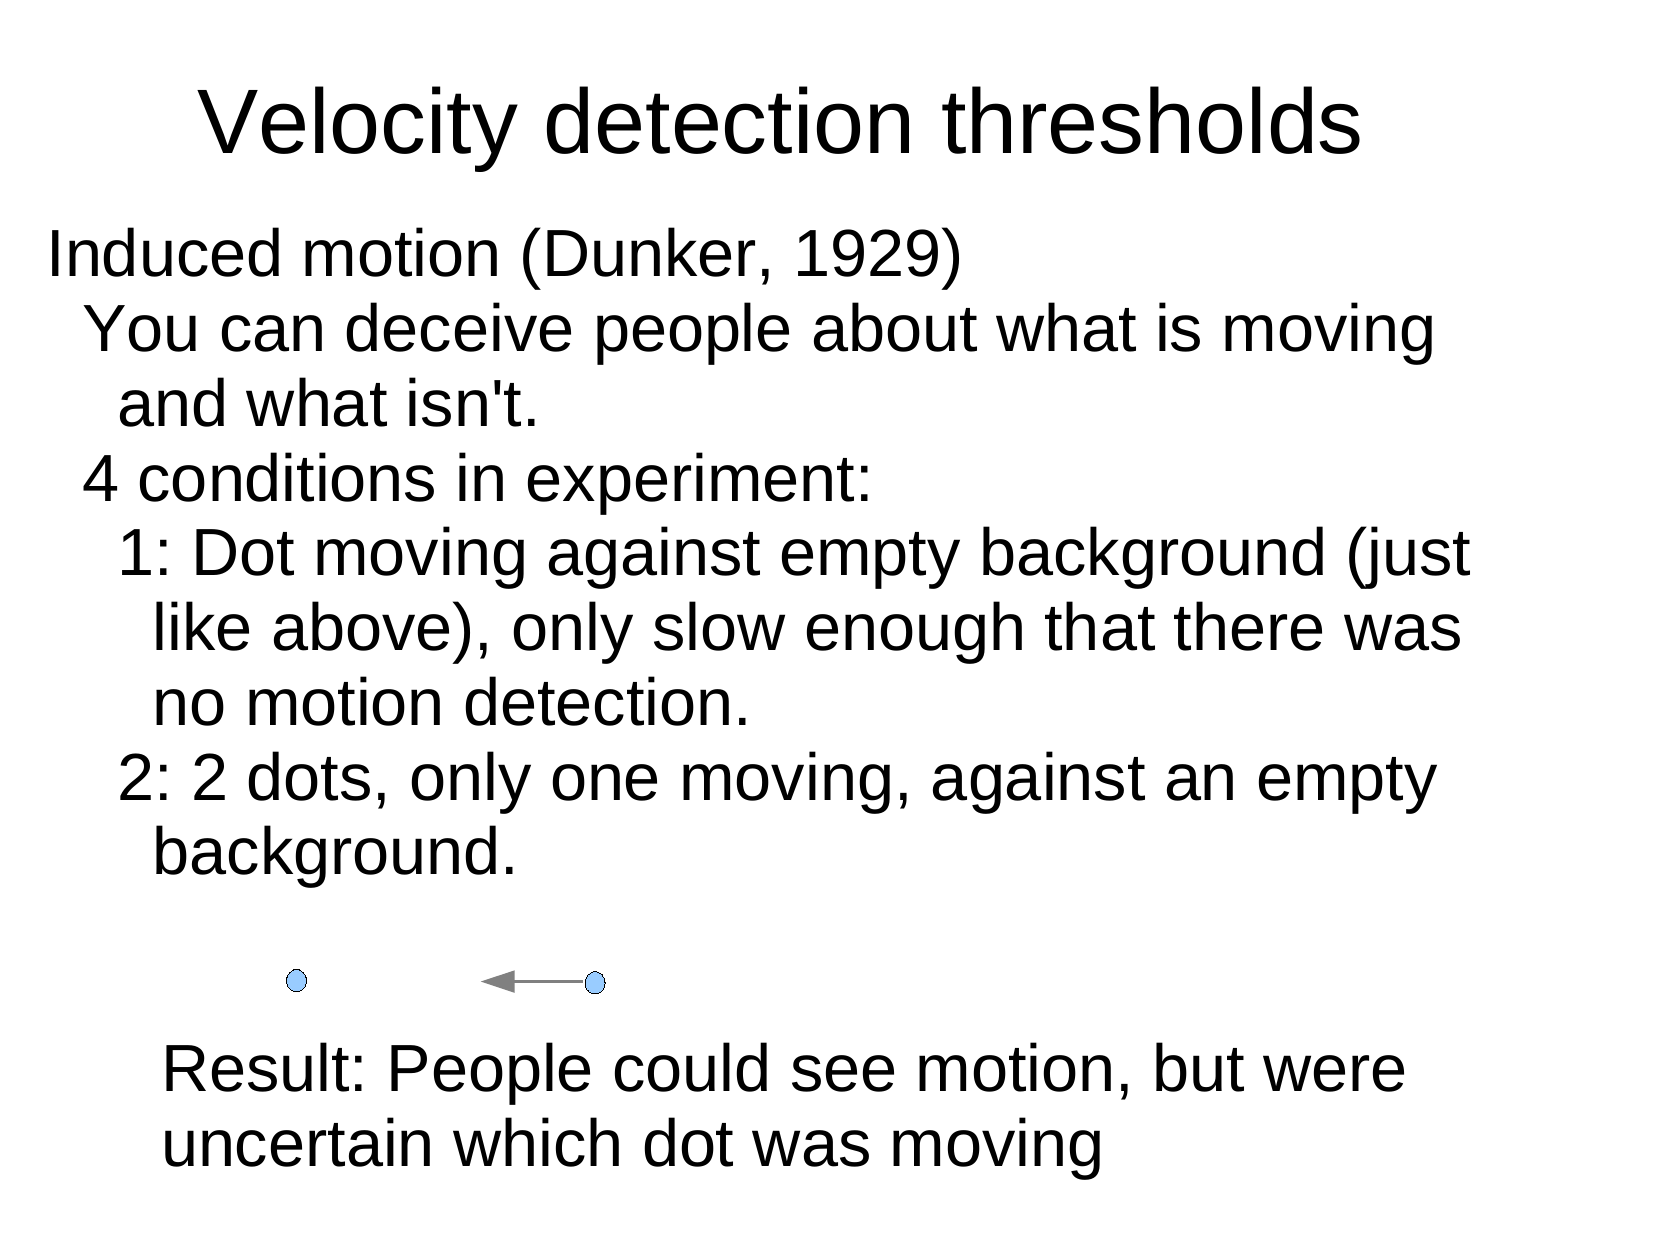

# Velocity detection thresholds
Induced motion (Dunker, 1929)
You can deceive people about what is moving and what isn't.
4 conditions in experiment:
1: Dot moving against empty background (just like above), only slow enough that there was no motion detection.
2: 2 dots, only one moving, against an empty background.
Result: People could see motion, but were uncertain which dot was moving